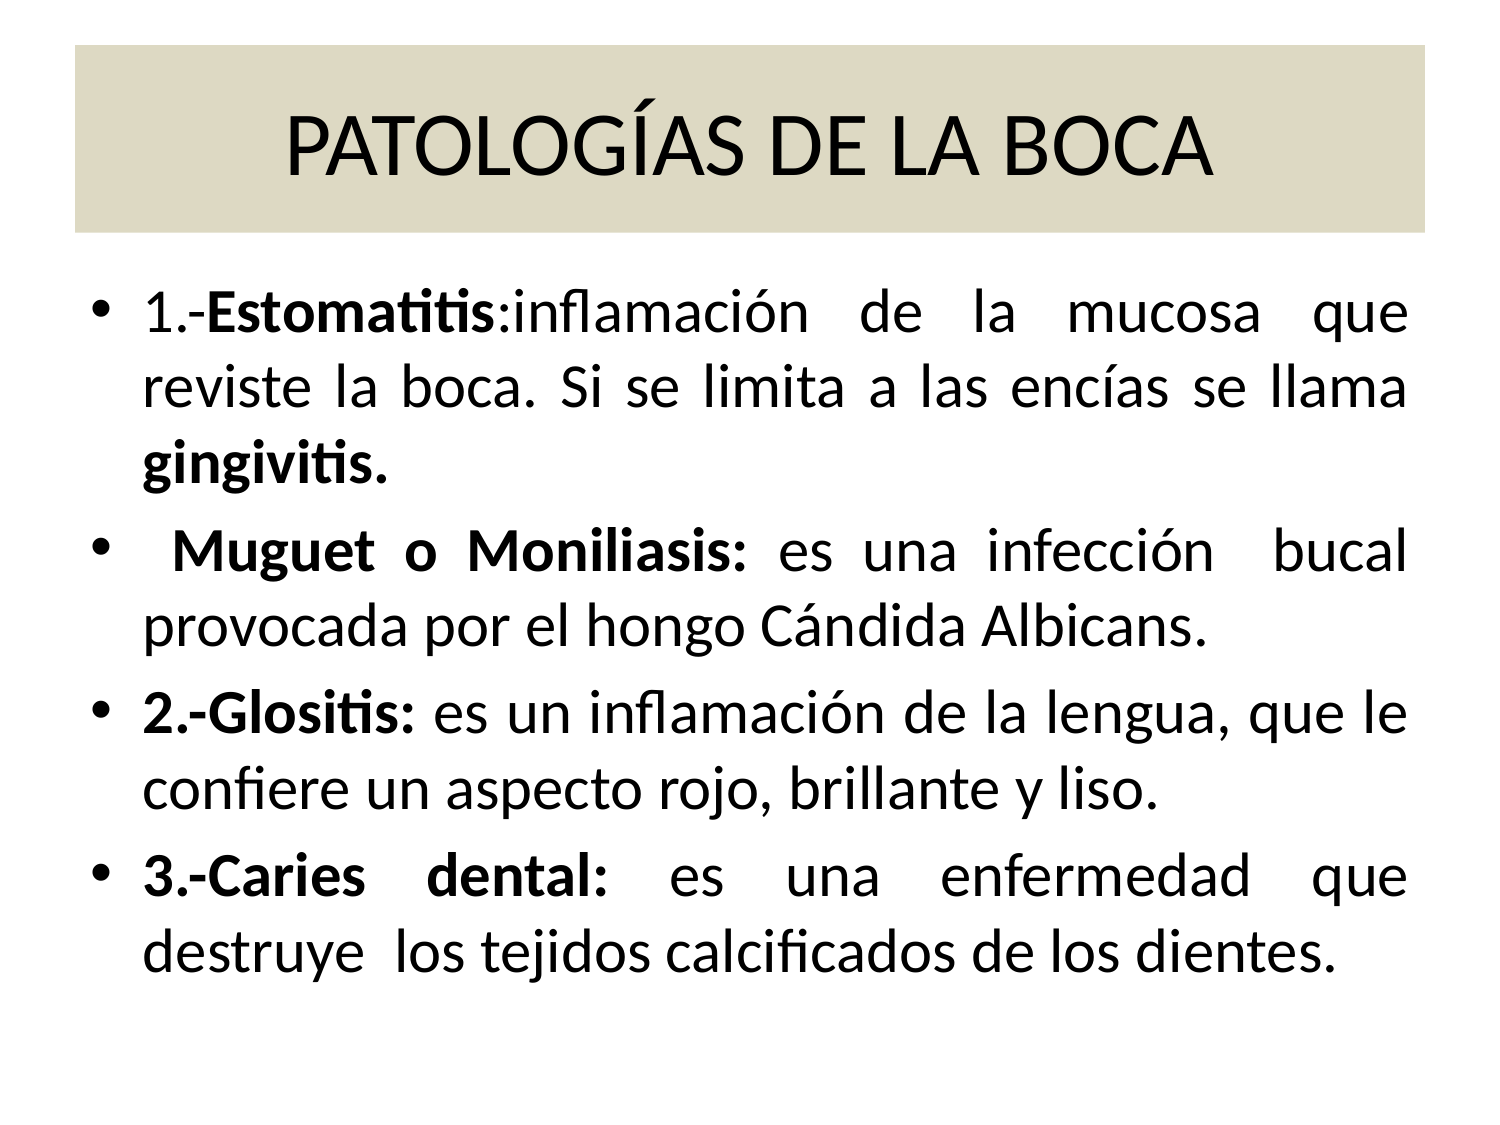

# PATOLOGÍAS DE LA BOCA
1.-Estomatitis:inflamación de la mucosa que reviste la boca. Si se limita a las encías se llama gingivitis.
 Muguet o Moniliasis: es una infección bucal provocada por el hongo Cándida Albicans.
2.-Glositis: es un inflamación de la lengua, que le confiere un aspecto rojo, brillante y liso.
3.-Caries dental: es una enfermedad que destruye los tejidos calcificados de los dientes.